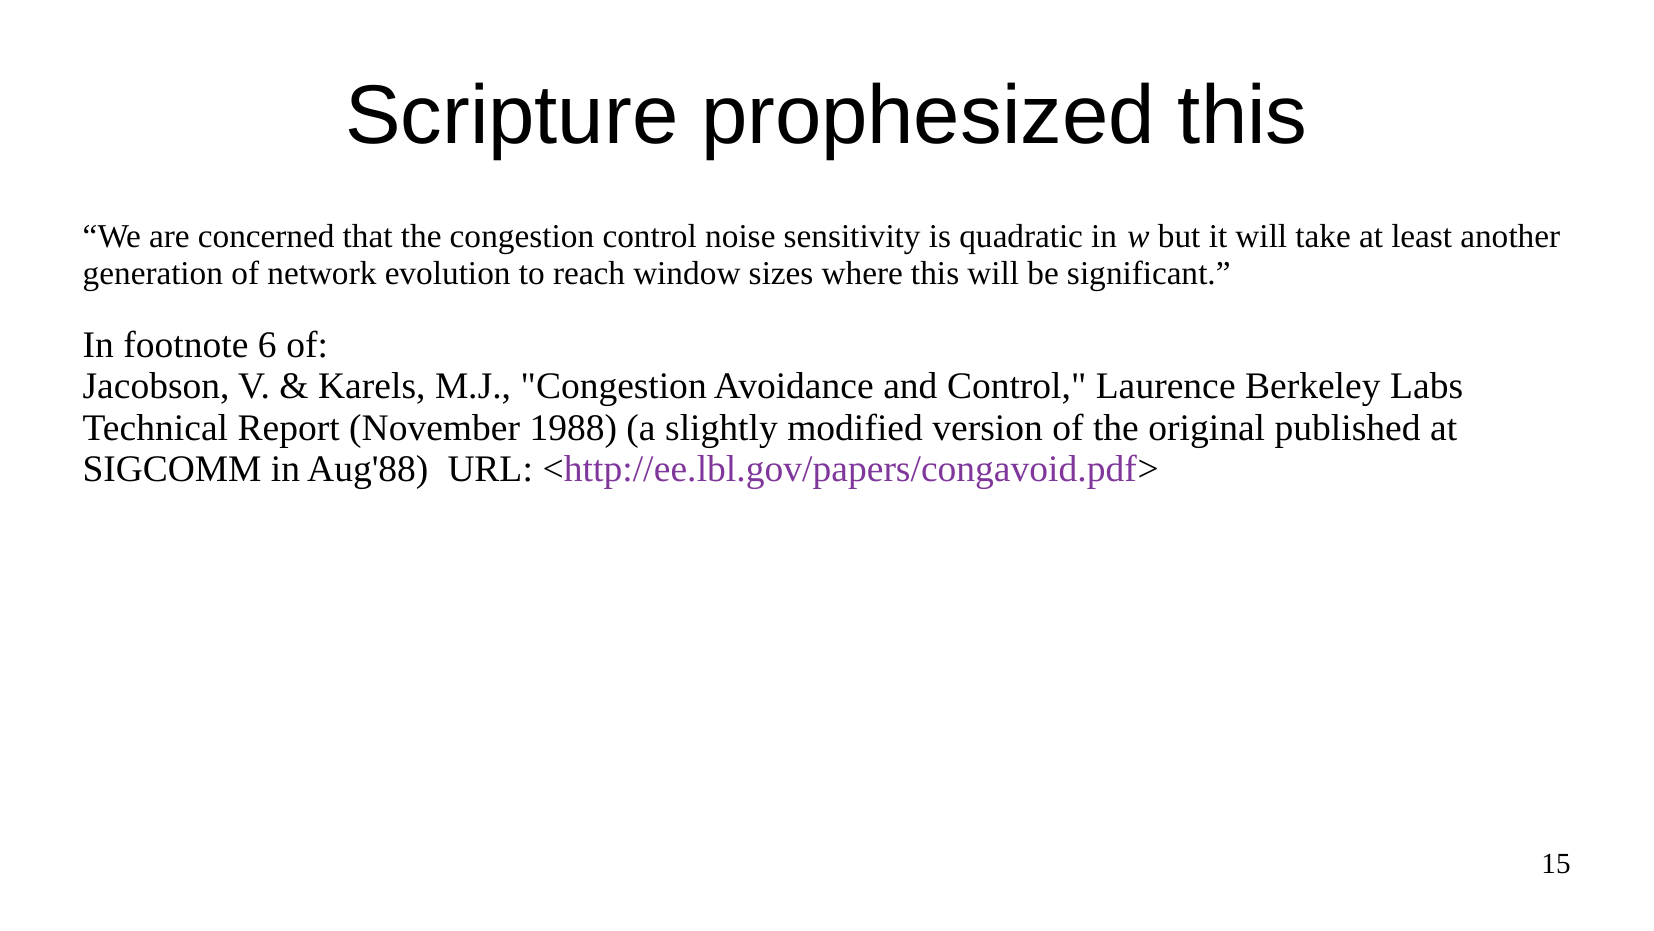

# Scripture prophesized this
“We are concerned that the congestion control noise sensitivity is quadratic in w but it will take at least another generation of network evolution to reach window sizes where this will be significant.”
In footnote 6 of:
Jacobson, V. & Karels, M.J., "Congestion Avoidance and Control," Laurence Berkeley Labs Technical Report (November 1988) (a slightly modified version of the original published at SIGCOMM in Aug'88)  URL: <http://ee.lbl.gov/papers/congavoid.pdf>
15